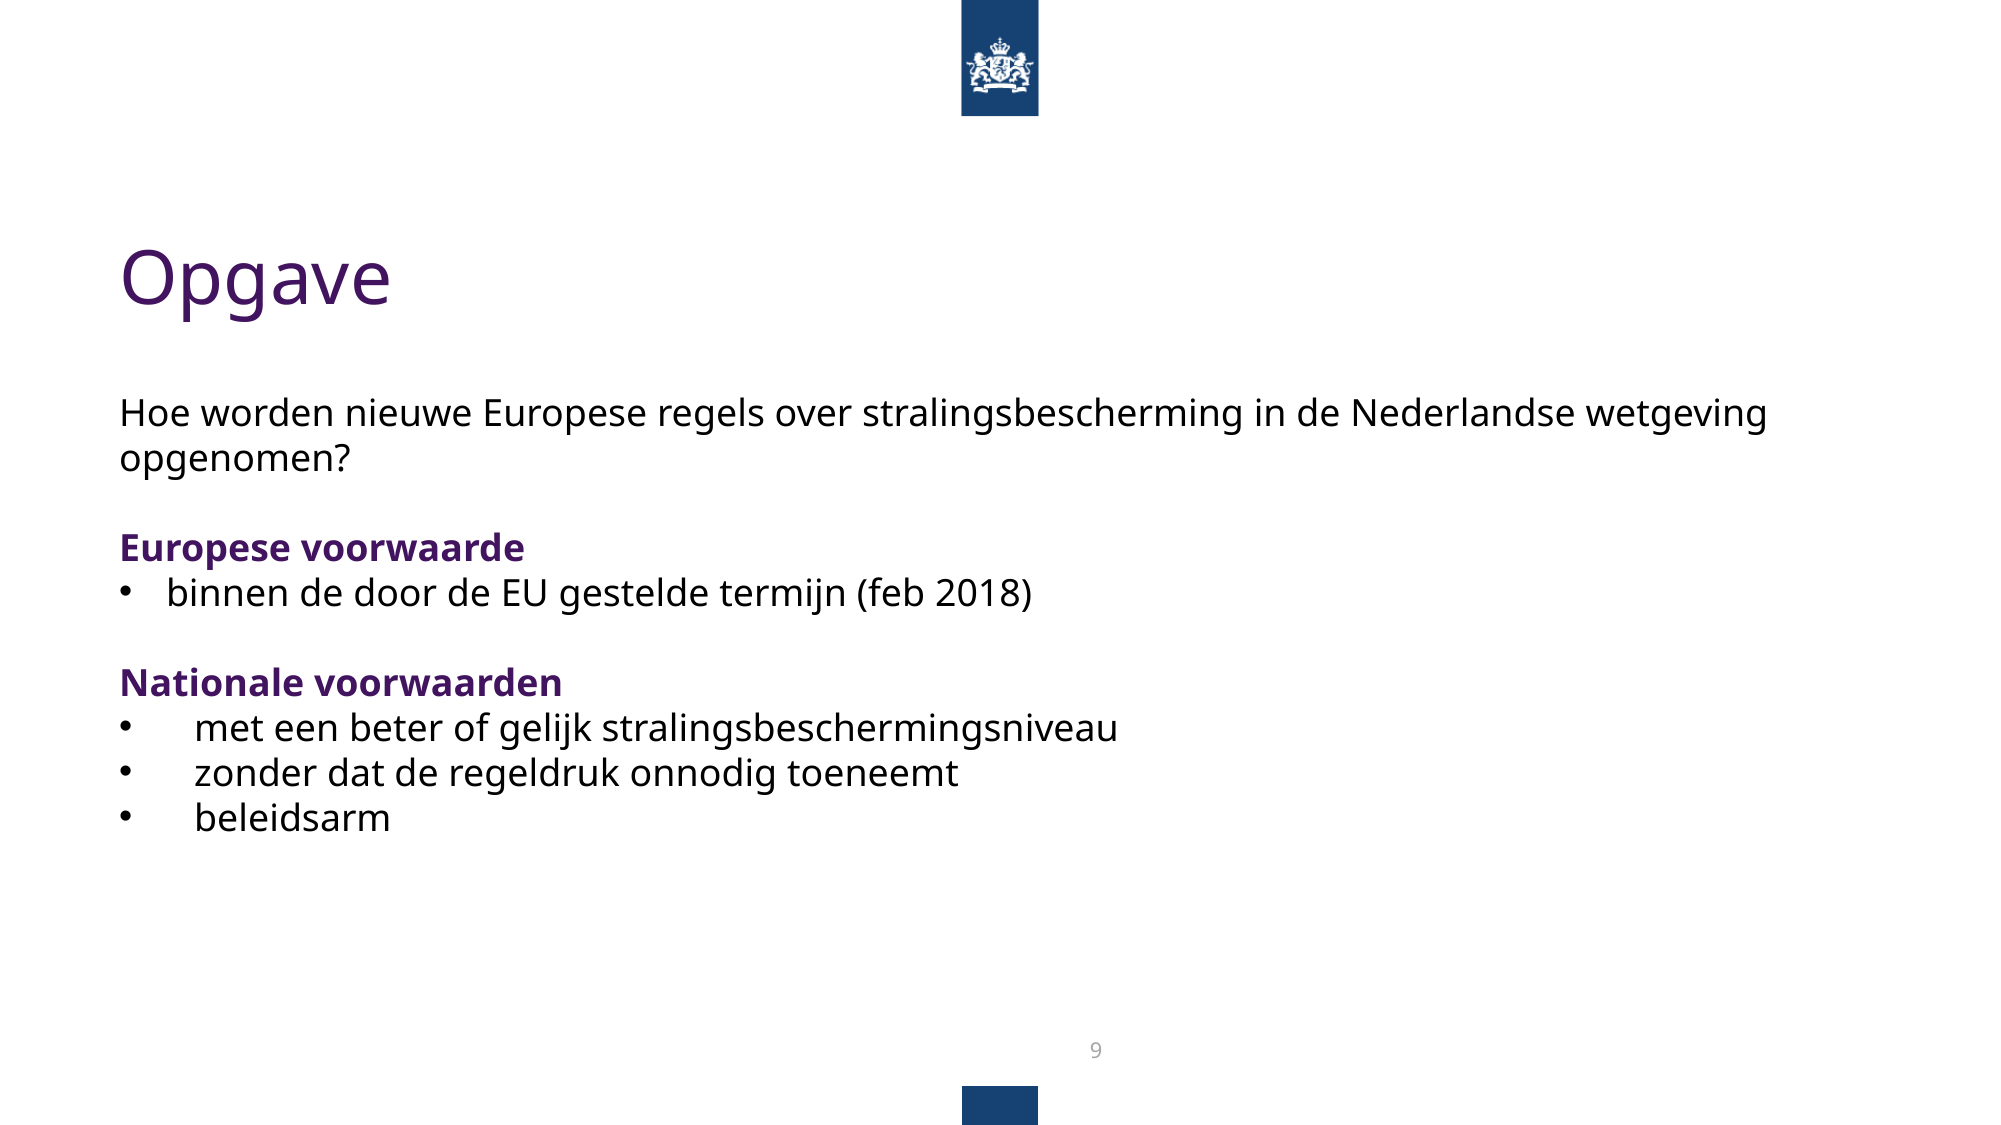

# Opgave
Hoe worden nieuwe Europese regels over stralingsbescherming in de Nederlandse wetgeving opgenomen?
Europese voorwaarde
binnen de door de EU gestelde termijn (feb 2018)
Nationale voorwaarden
met een beter of gelijk stralingsbeschermingsniveau
zonder dat de regeldruk onnodig toeneemt
beleidsarm